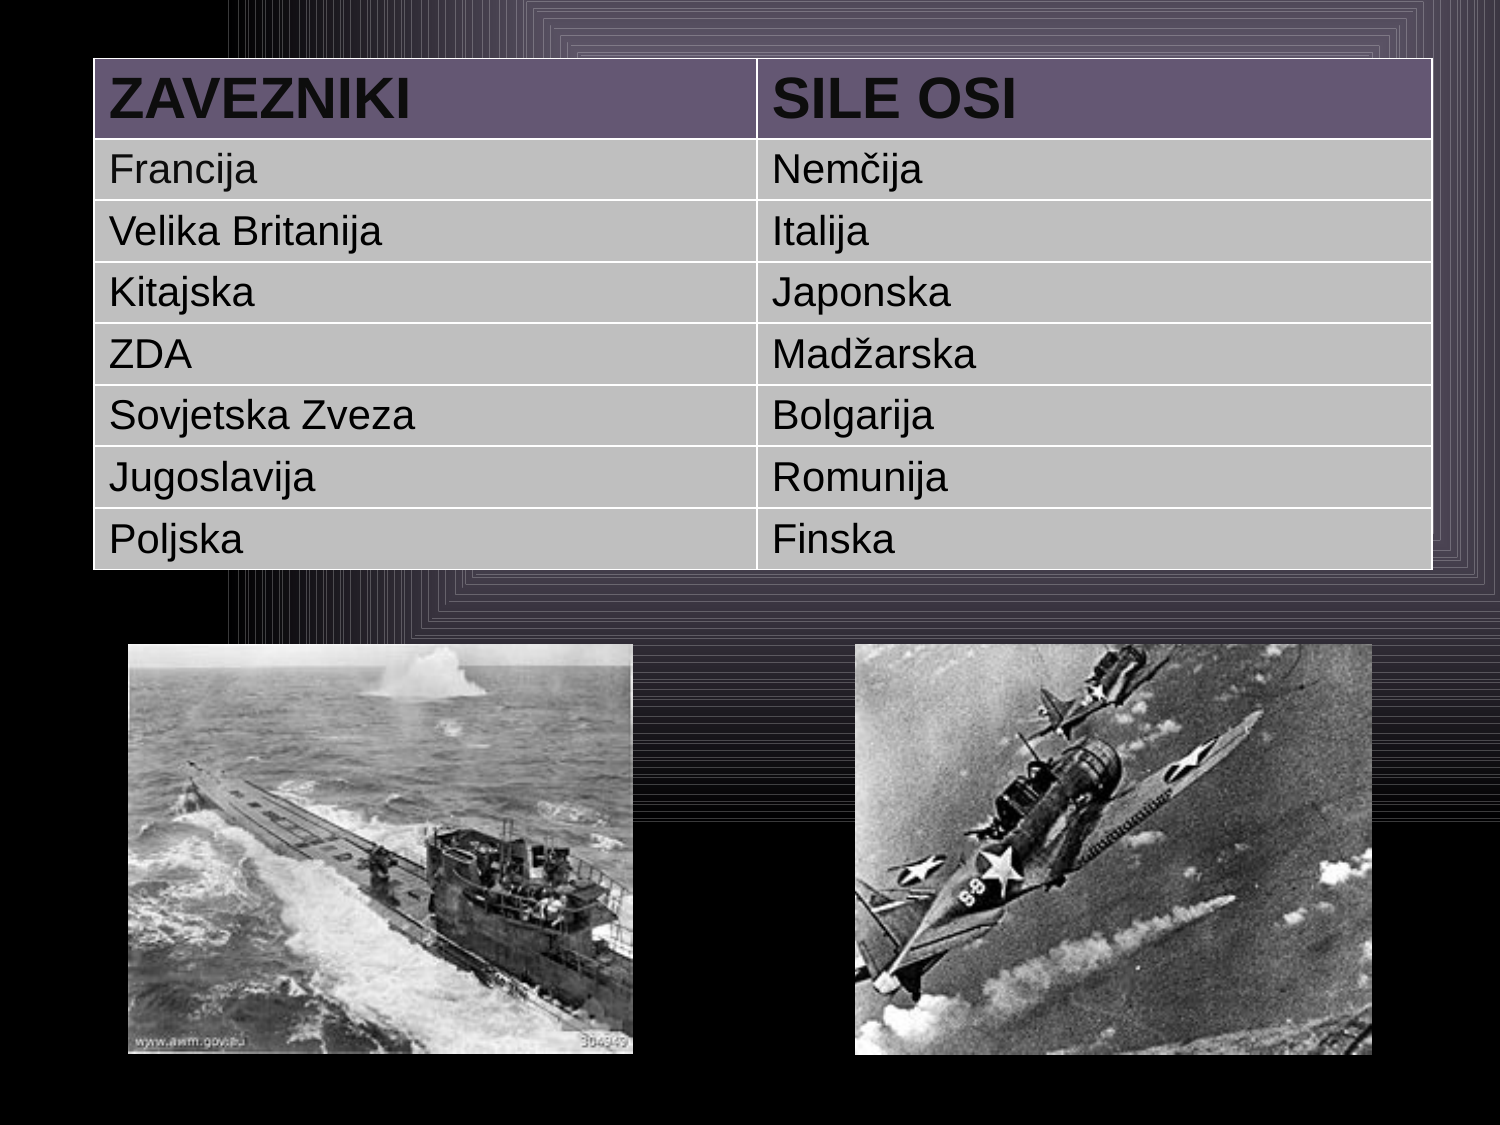

#
| ZAVEZNIKI | SILE OSI |
| --- | --- |
| Francija | Nemčija |
| Velika Britanija | Italija |
| Kitajska | Japonska |
| ZDA | Madžarska |
| Sovjetska Zveza | Bolgarija |
| Jugoslavija | Romunija |
| Poljska | Finska |